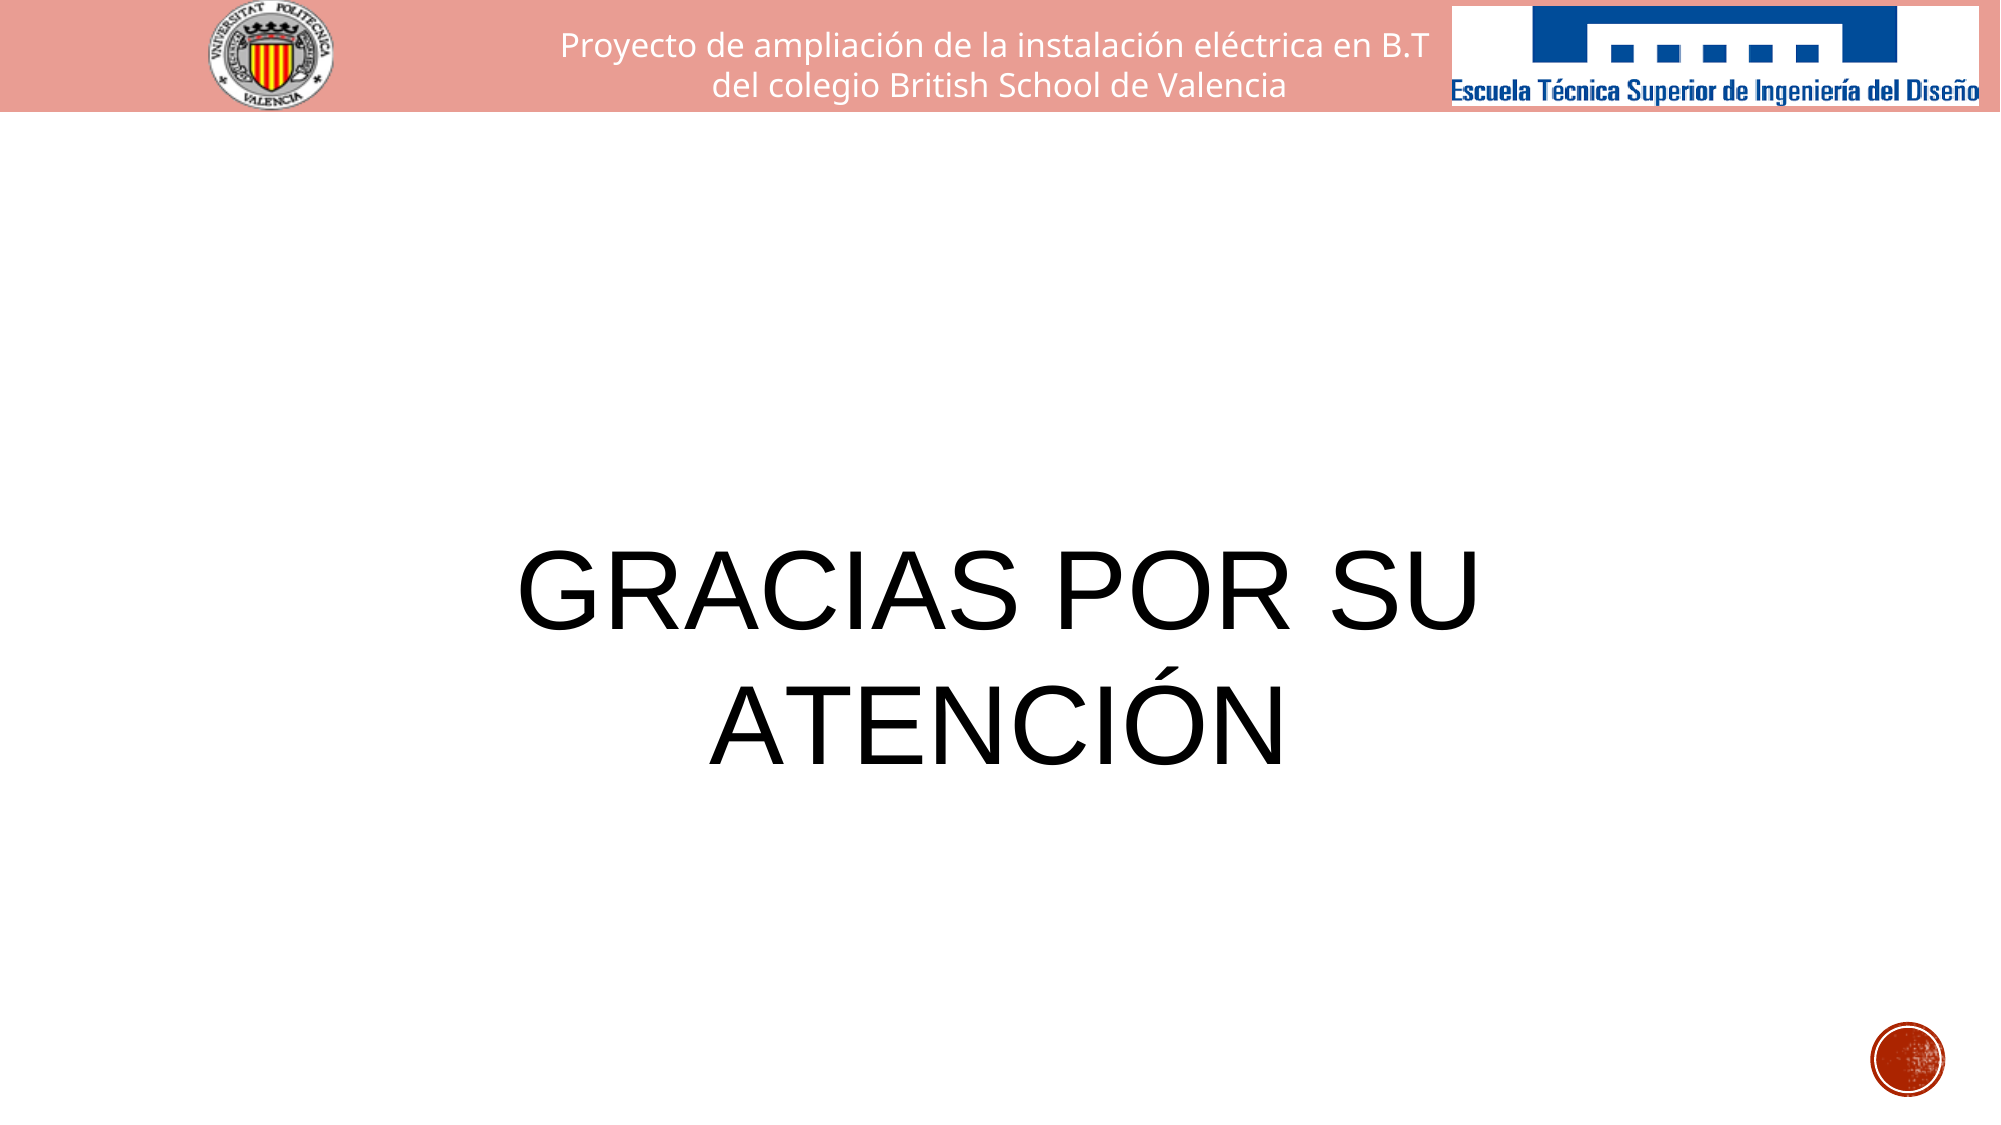

Proyecto de ampliación de la instalación eléctrica en B.T
del colegio British School de Valencia
GRACIAS POR SU ATENCIÓN